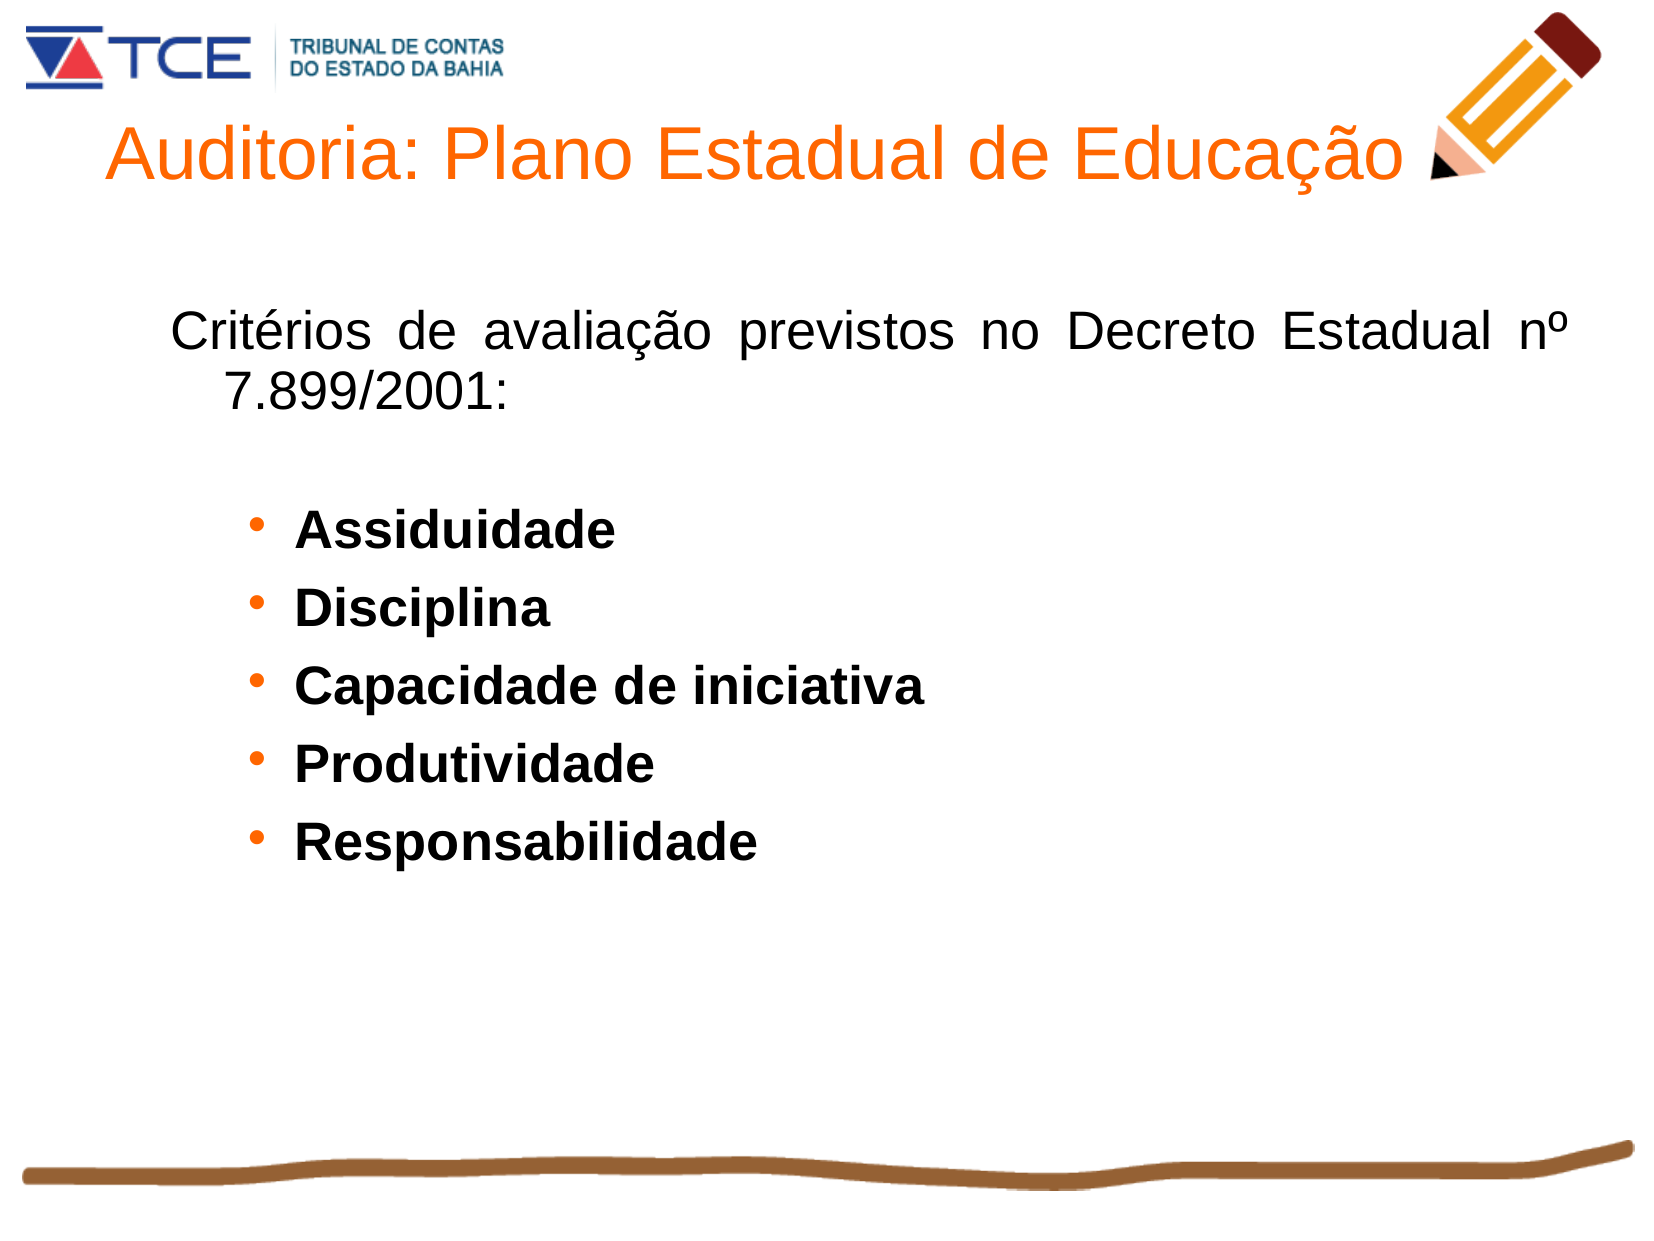

# Auditoria: Plano Estadual de Educação
Critérios de avaliação previstos no Decreto Estadual nº 7.899/2001:
Assiduidade
Disciplina
Capacidade de iniciativa
Produtividade
Responsabilidade